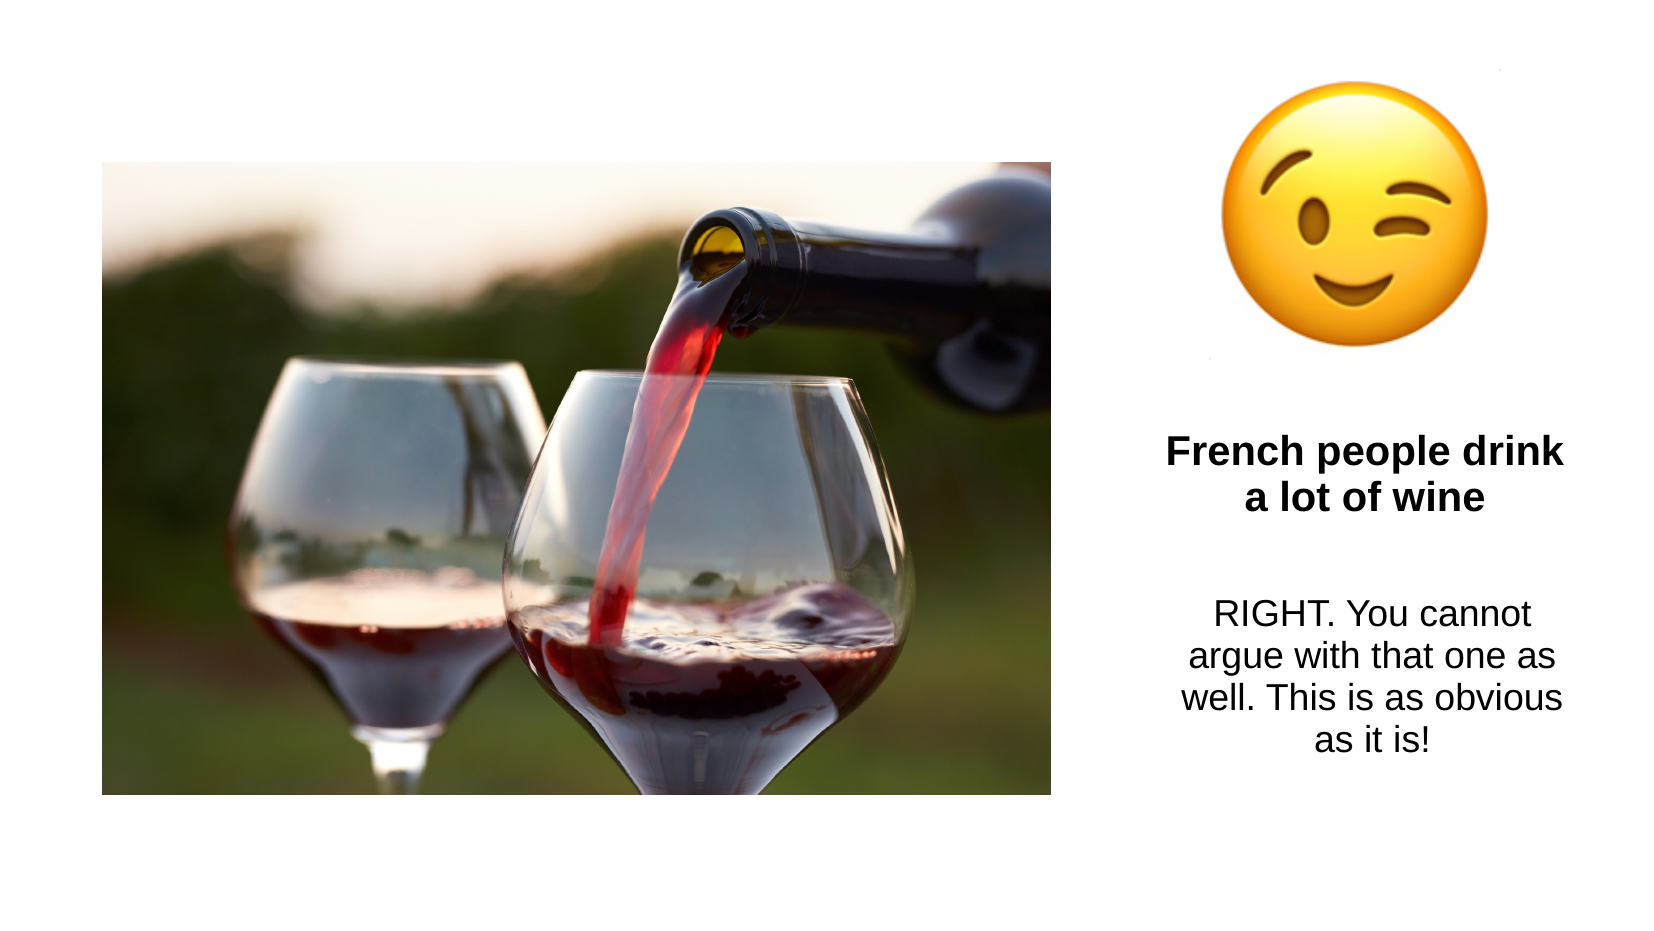

French people drink a lot of wine
RIGHT. You cannot argue with that one as well. This is as obvious as it is!